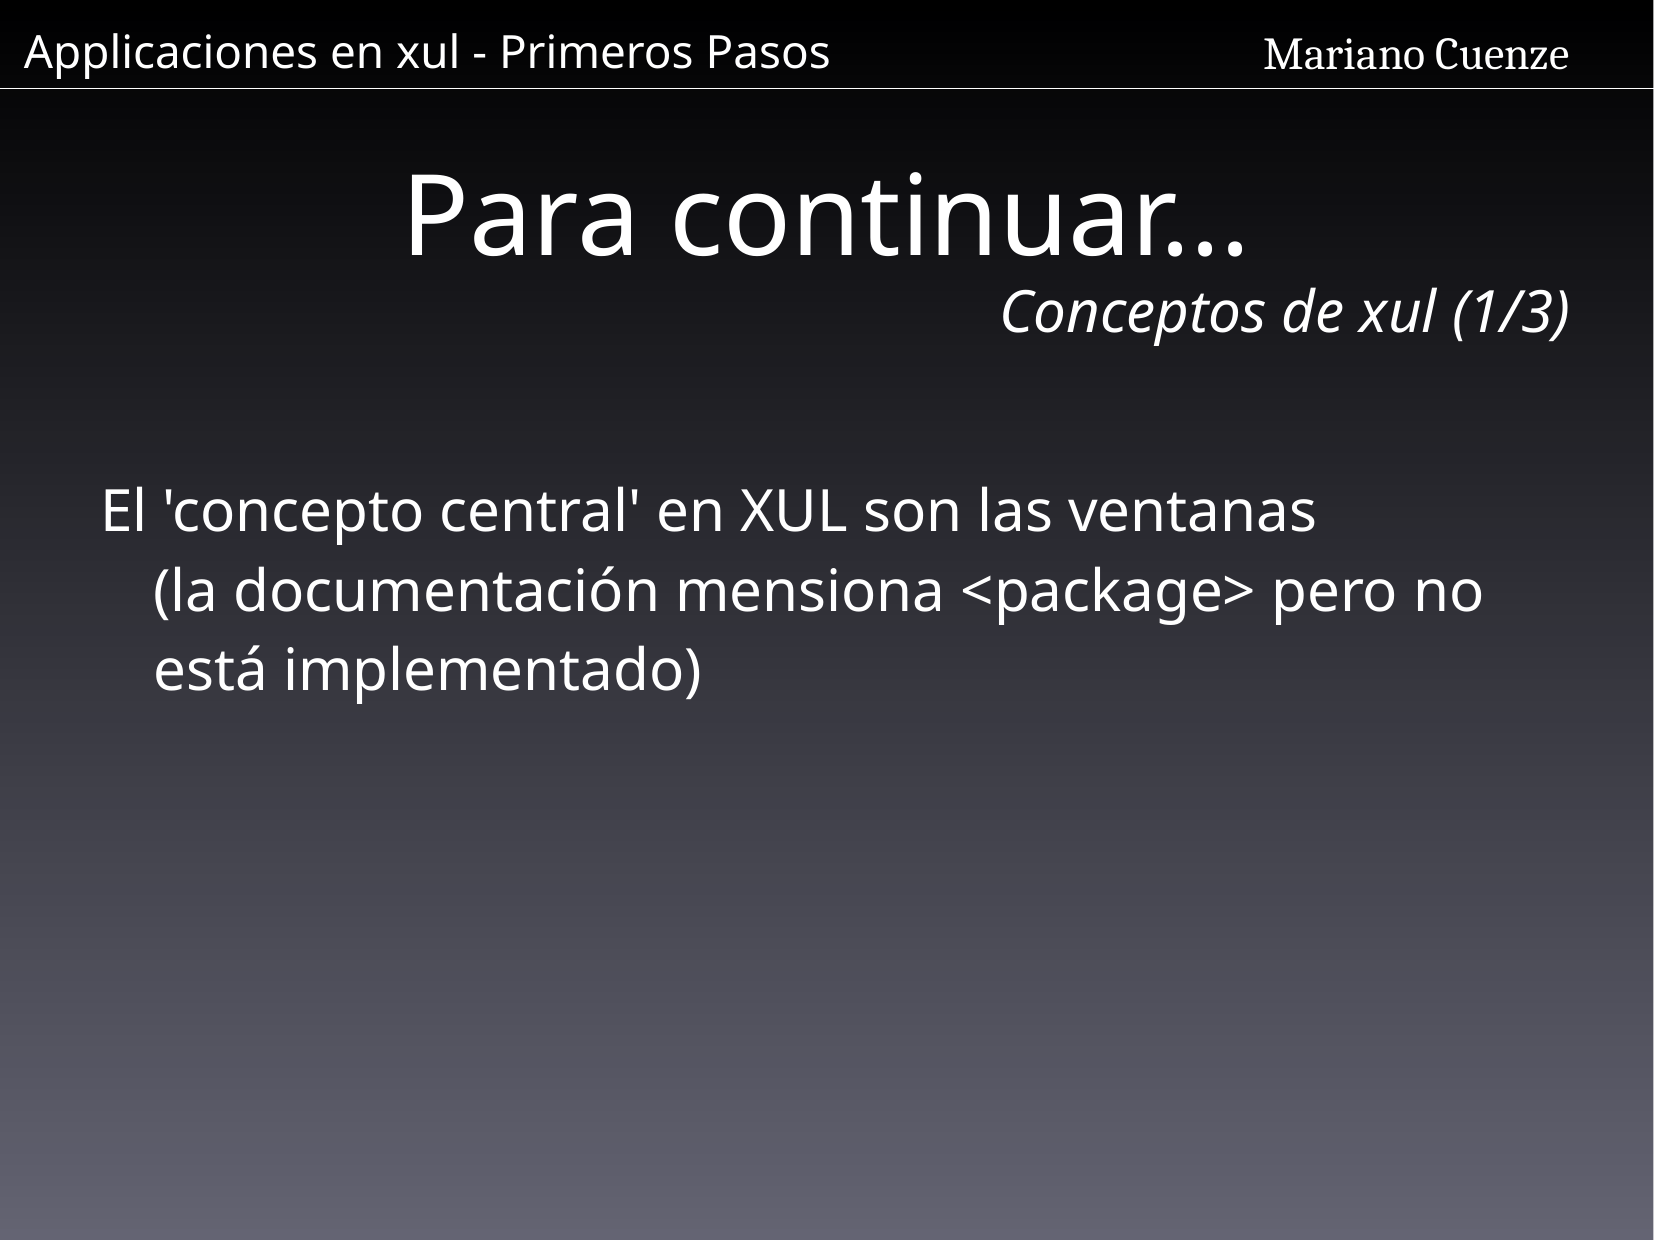

Applicaciones en xul - Primeros Pasos
Mariano Cuenze
# Para continuar...
Conceptos de xul (1/3)
El 'concepto central' en XUL son las ventanas
(la documentación mensiona <package> pero no está implementado)